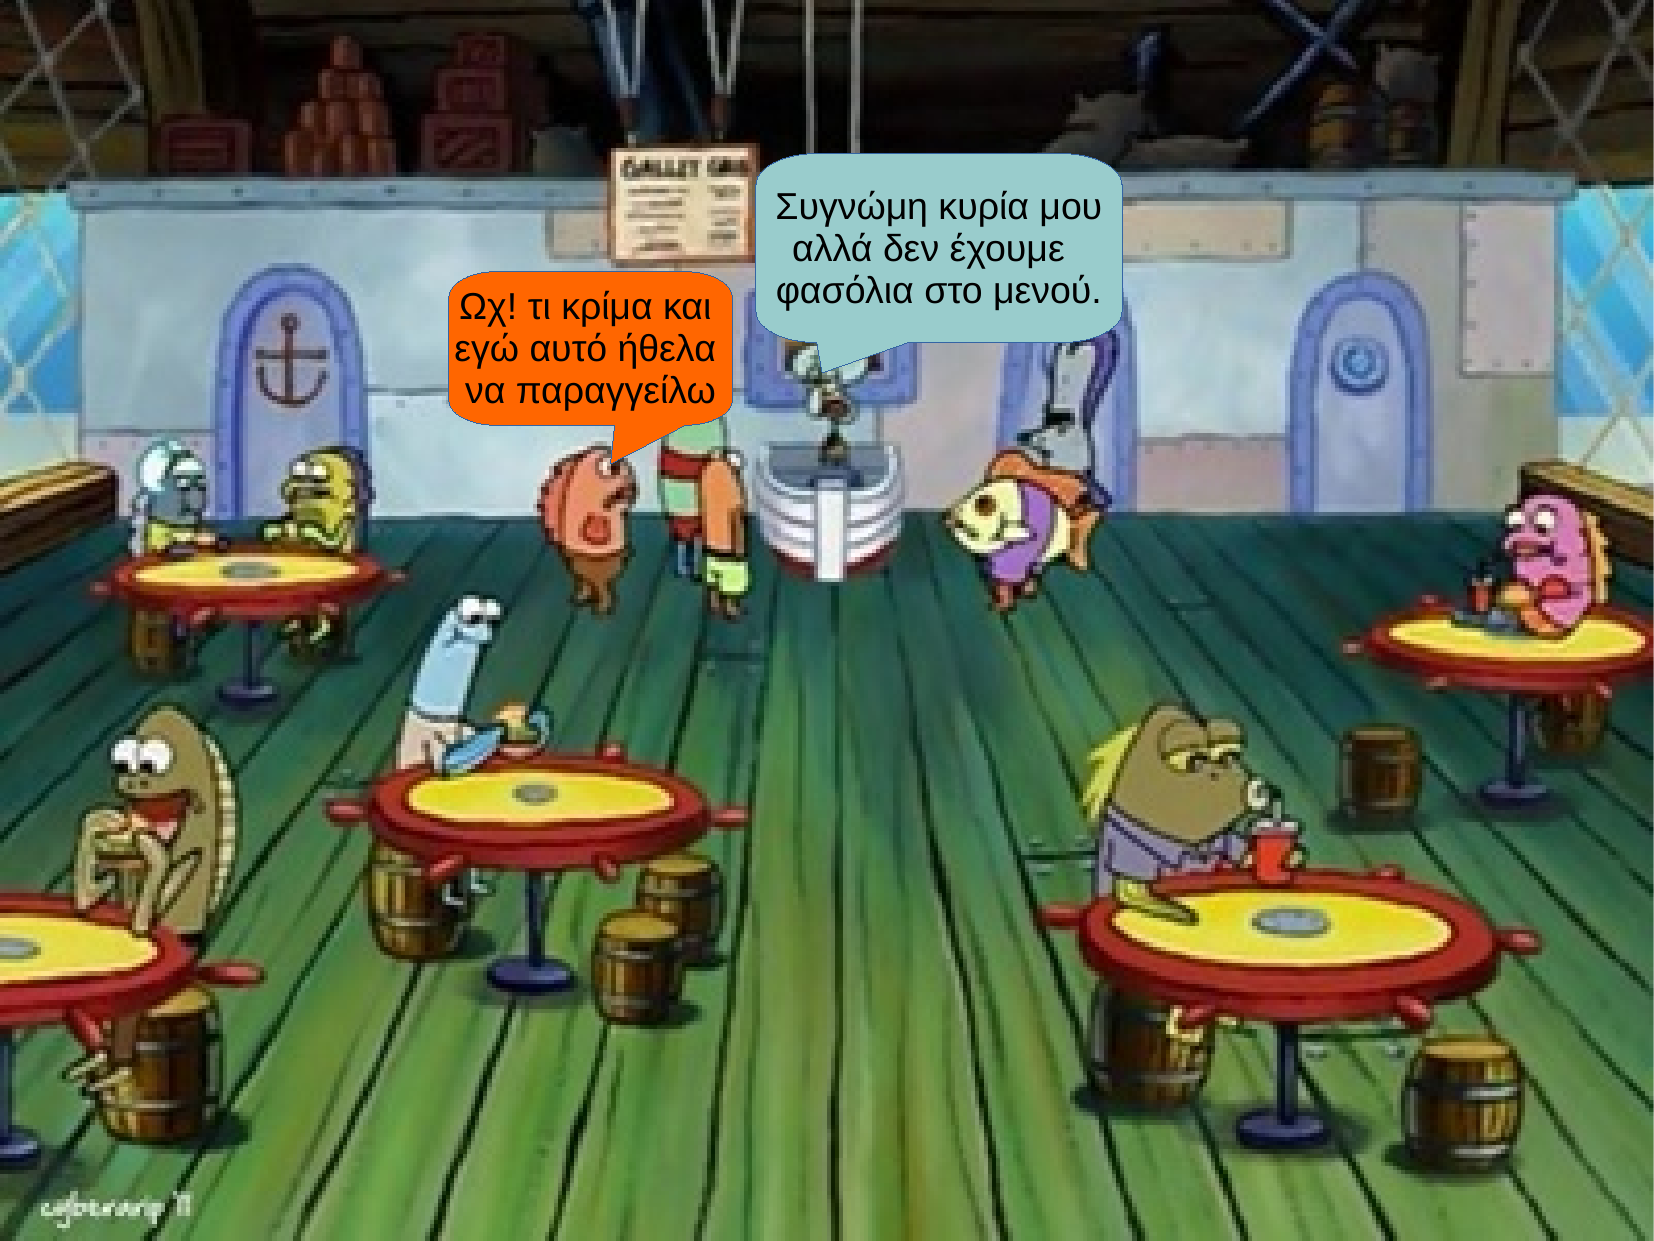

Συγνώμη κυρία μου
αλλά δεν έχουμε
φασόλια στο μενού.
Ωχ! τι κρίμα και
εγώ αυτό ήθελα
να παραγγείλω